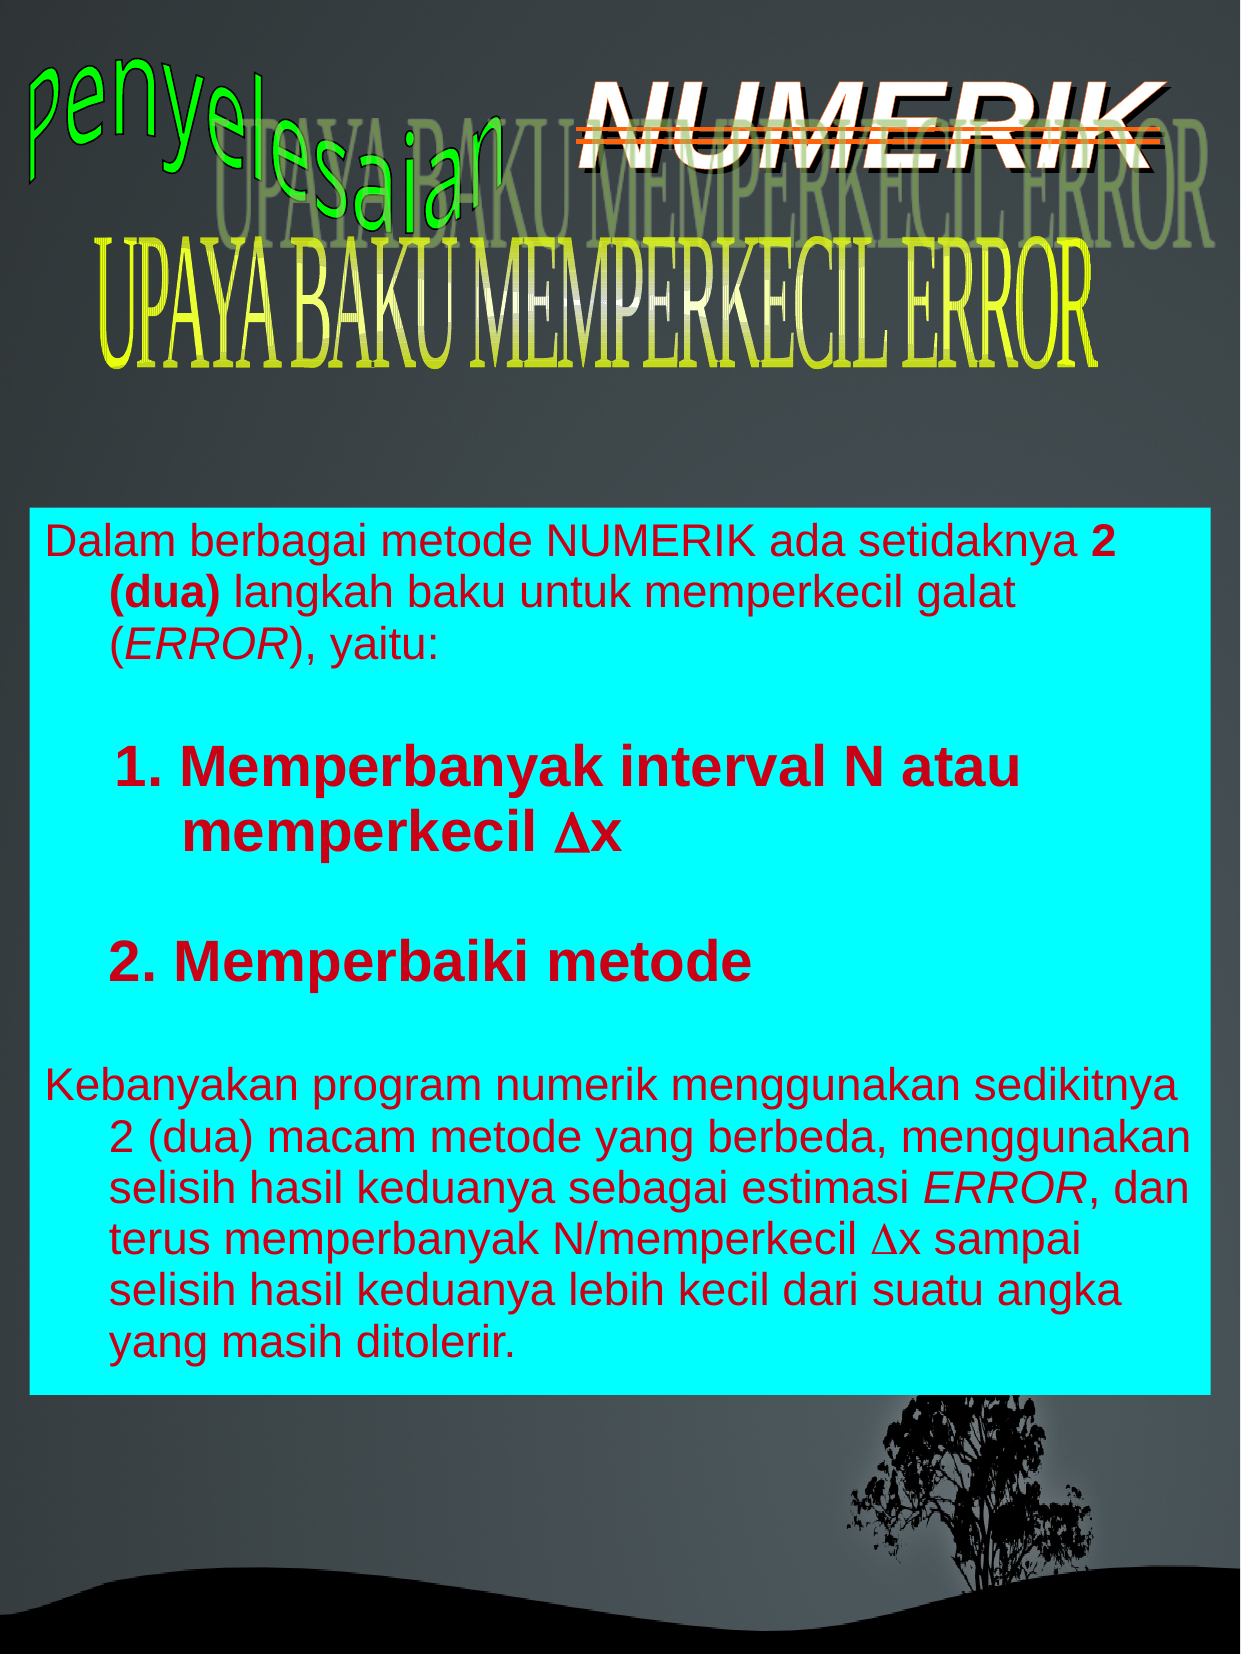

Penyelesaian
NUMERIK
UPAYA BAKU MEMPERKECIL ERROR
Dalam berbagai metode NUMERIK ada setidaknya 2 (dua) langkah baku untuk memperkecil galat (ERROR), yaitu:
1. Memperbanyak interval N atau memperkecil Dx
2. Memperbaiki metode
Kebanyakan program numerik menggunakan sedikitnya 2 (dua) macam metode yang berbeda, menggunakan selisih hasil keduanya sebagai estimasi ERROR, dan terus memperbanyak N/memperkecil Dx sampai selisih hasil keduanya lebih kecil dari suatu angka yang masih ditolerir.